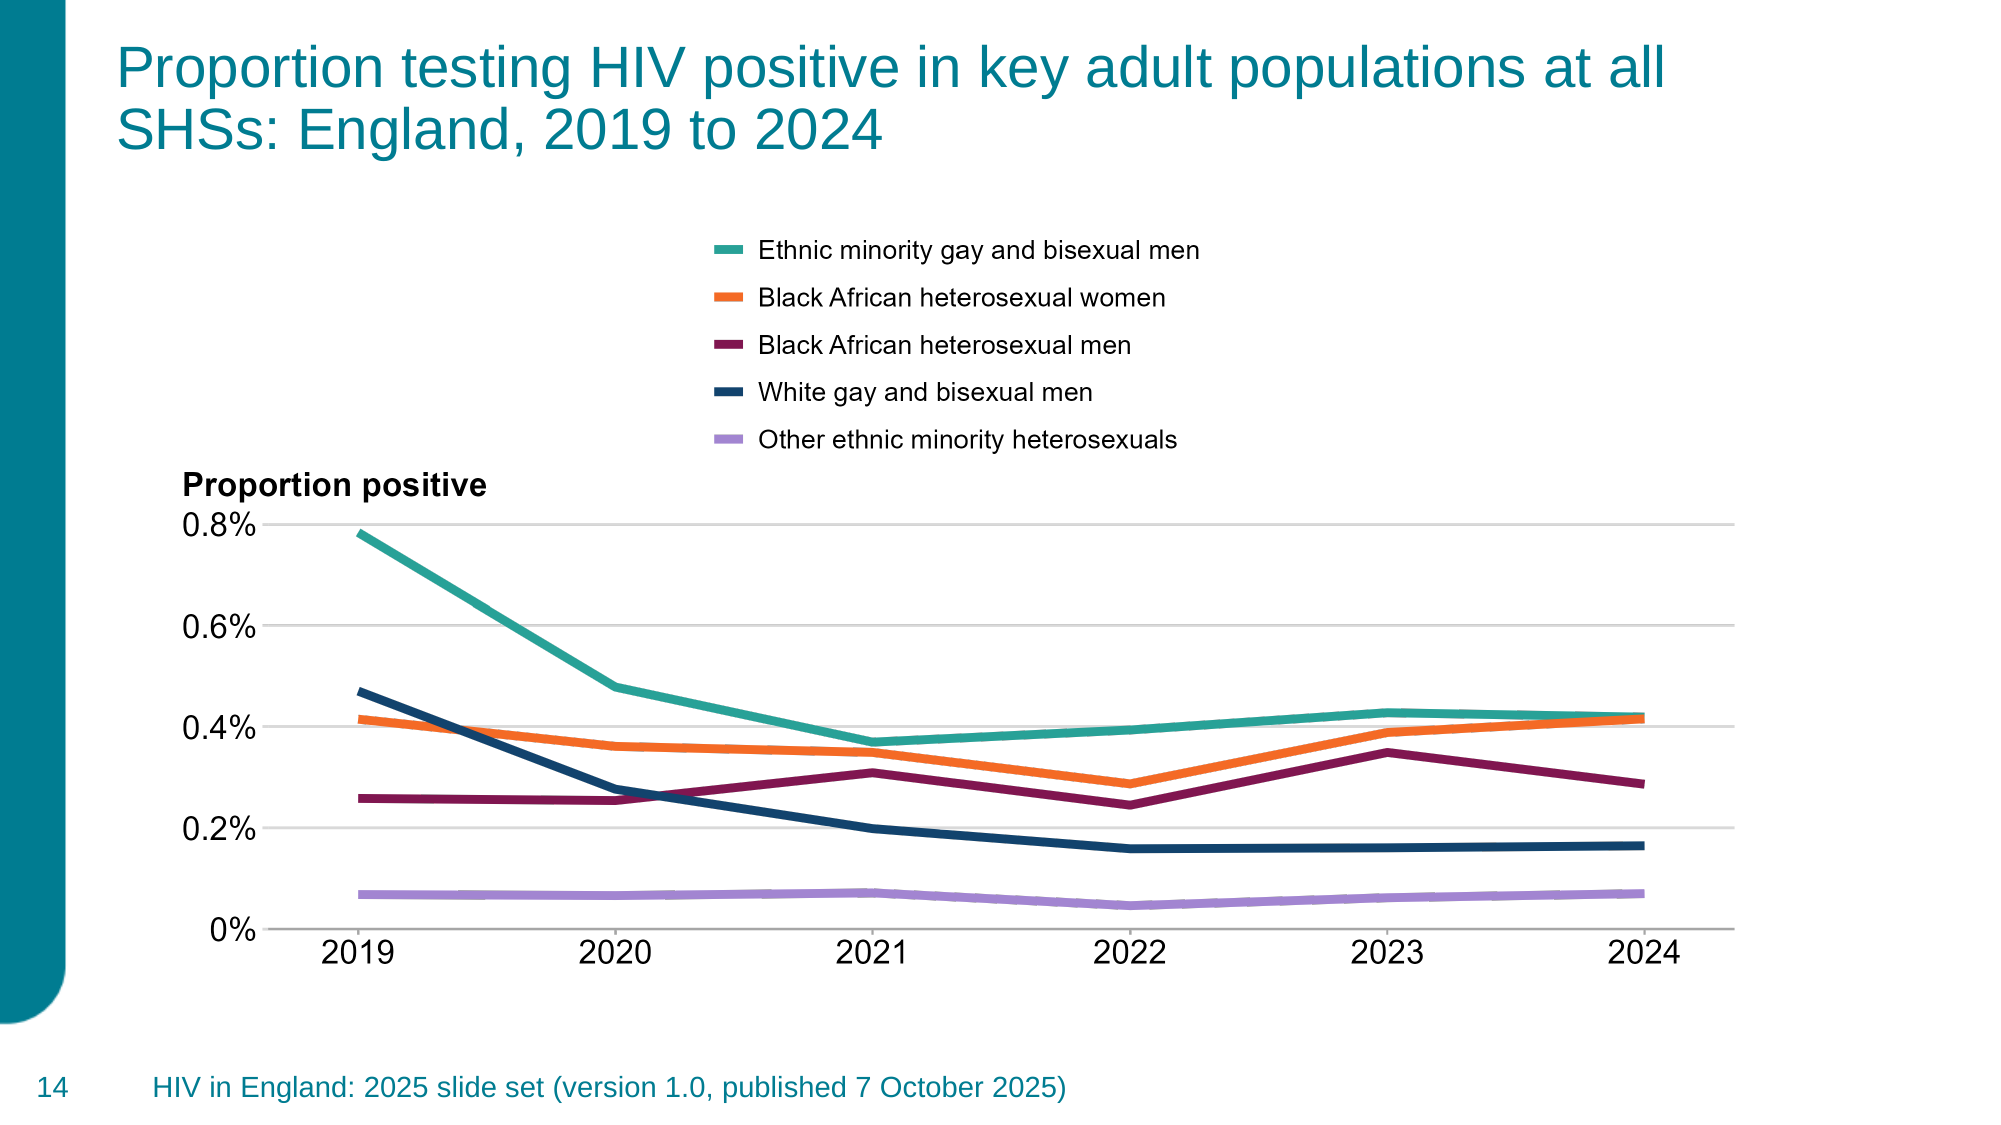

# Proportion testing HIV positive in key adult populations at all SHSs: England, 2019 to 2024
14
HIV in England: 2025 slide set (version 1.0, published 7 October 2025)